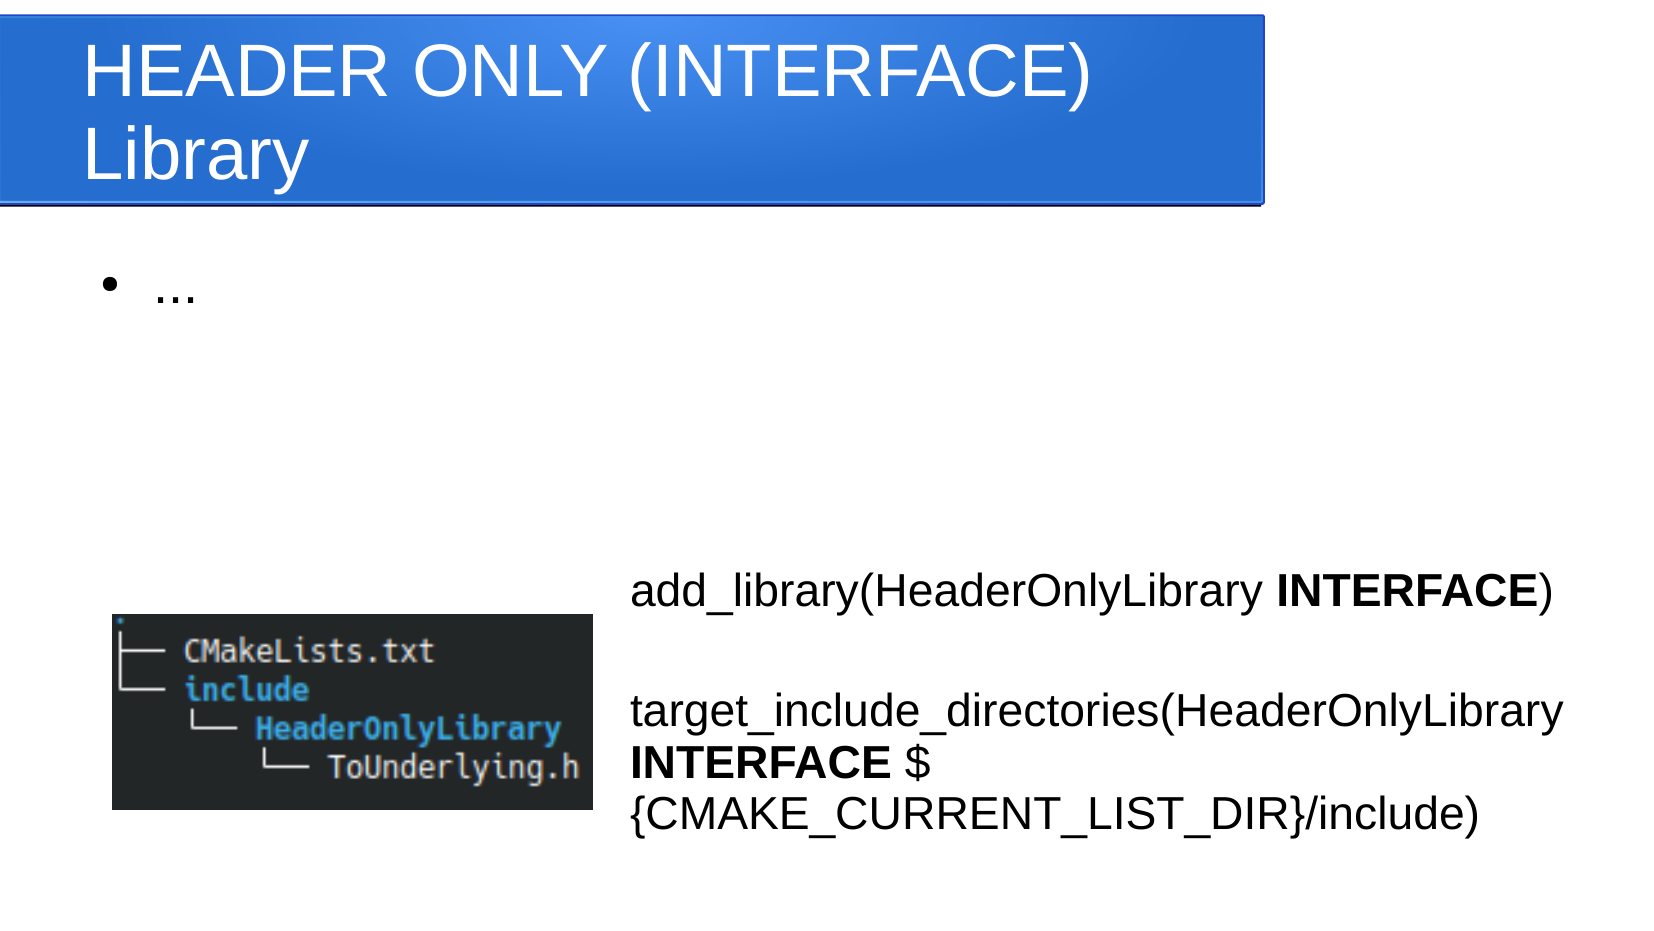

# HEADER ONLY (INTERFACE) Library
...
add_library(HeaderOnlyLibrary INTERFACE)
target_include_directories(HeaderOnlyLibrary INTERFACE ${CMAKE_CURRENT_LIST_DIR}/include)